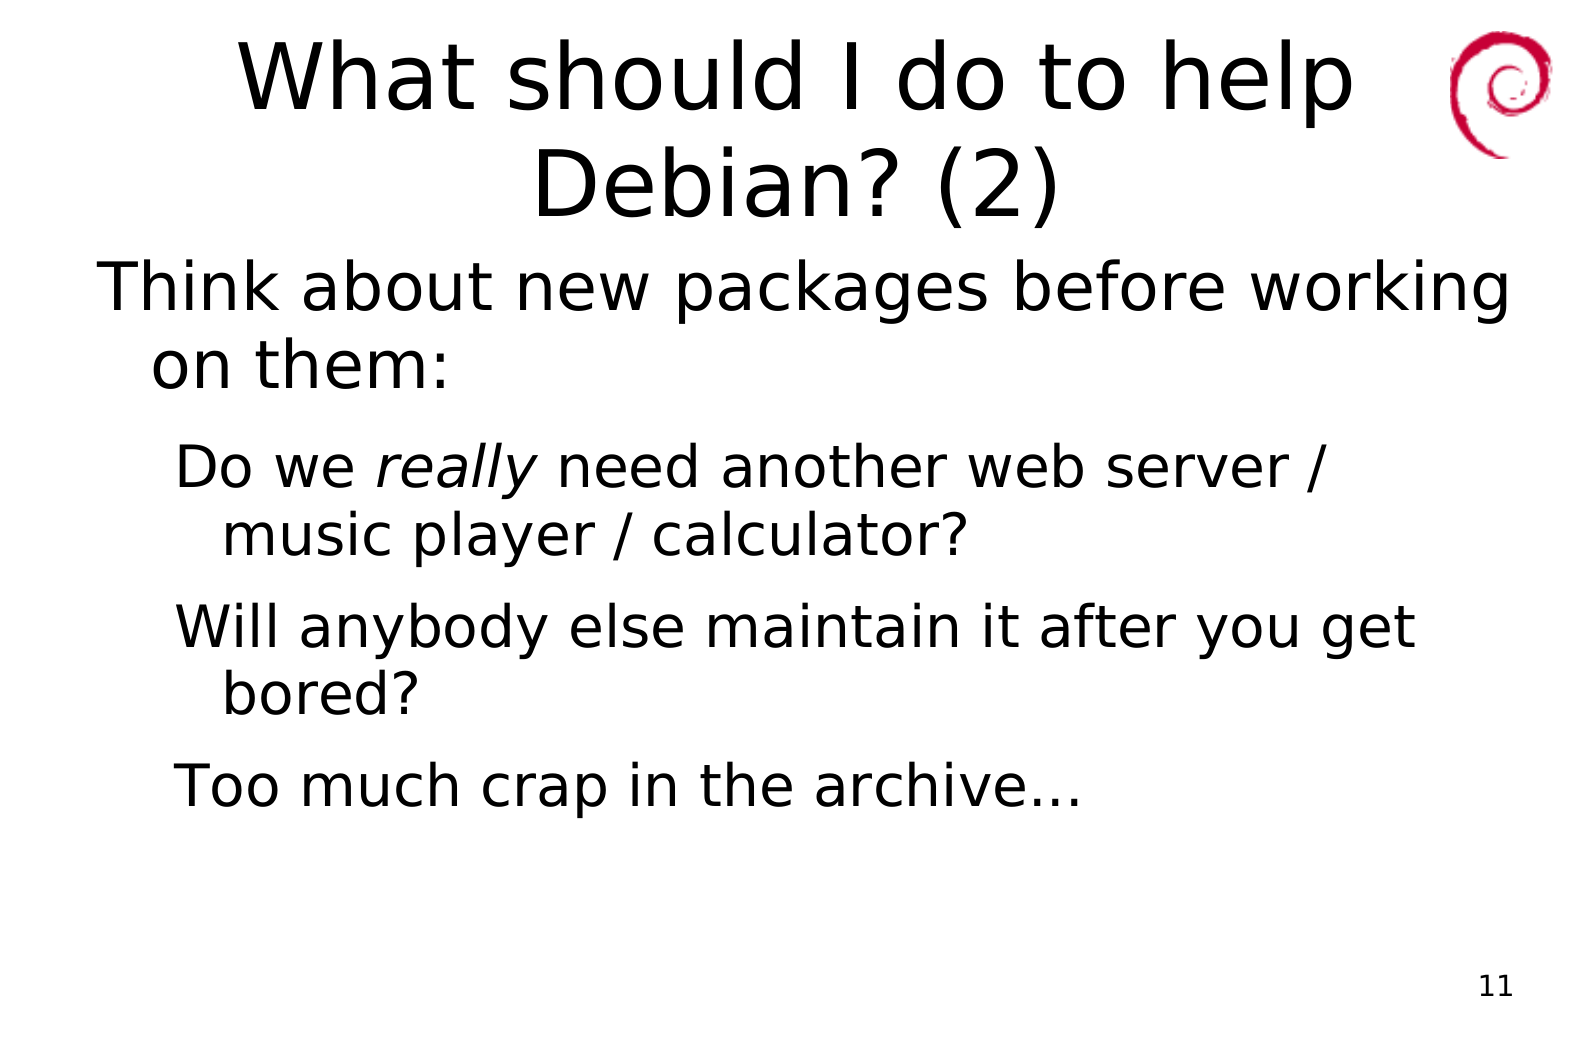

# What should I do to help Debian? (2)
Think about new packages before working on them:
Do we really need another web server / music player / calculator?
Will anybody else maintain it after you get bored?
Too much crap in the archive...
11